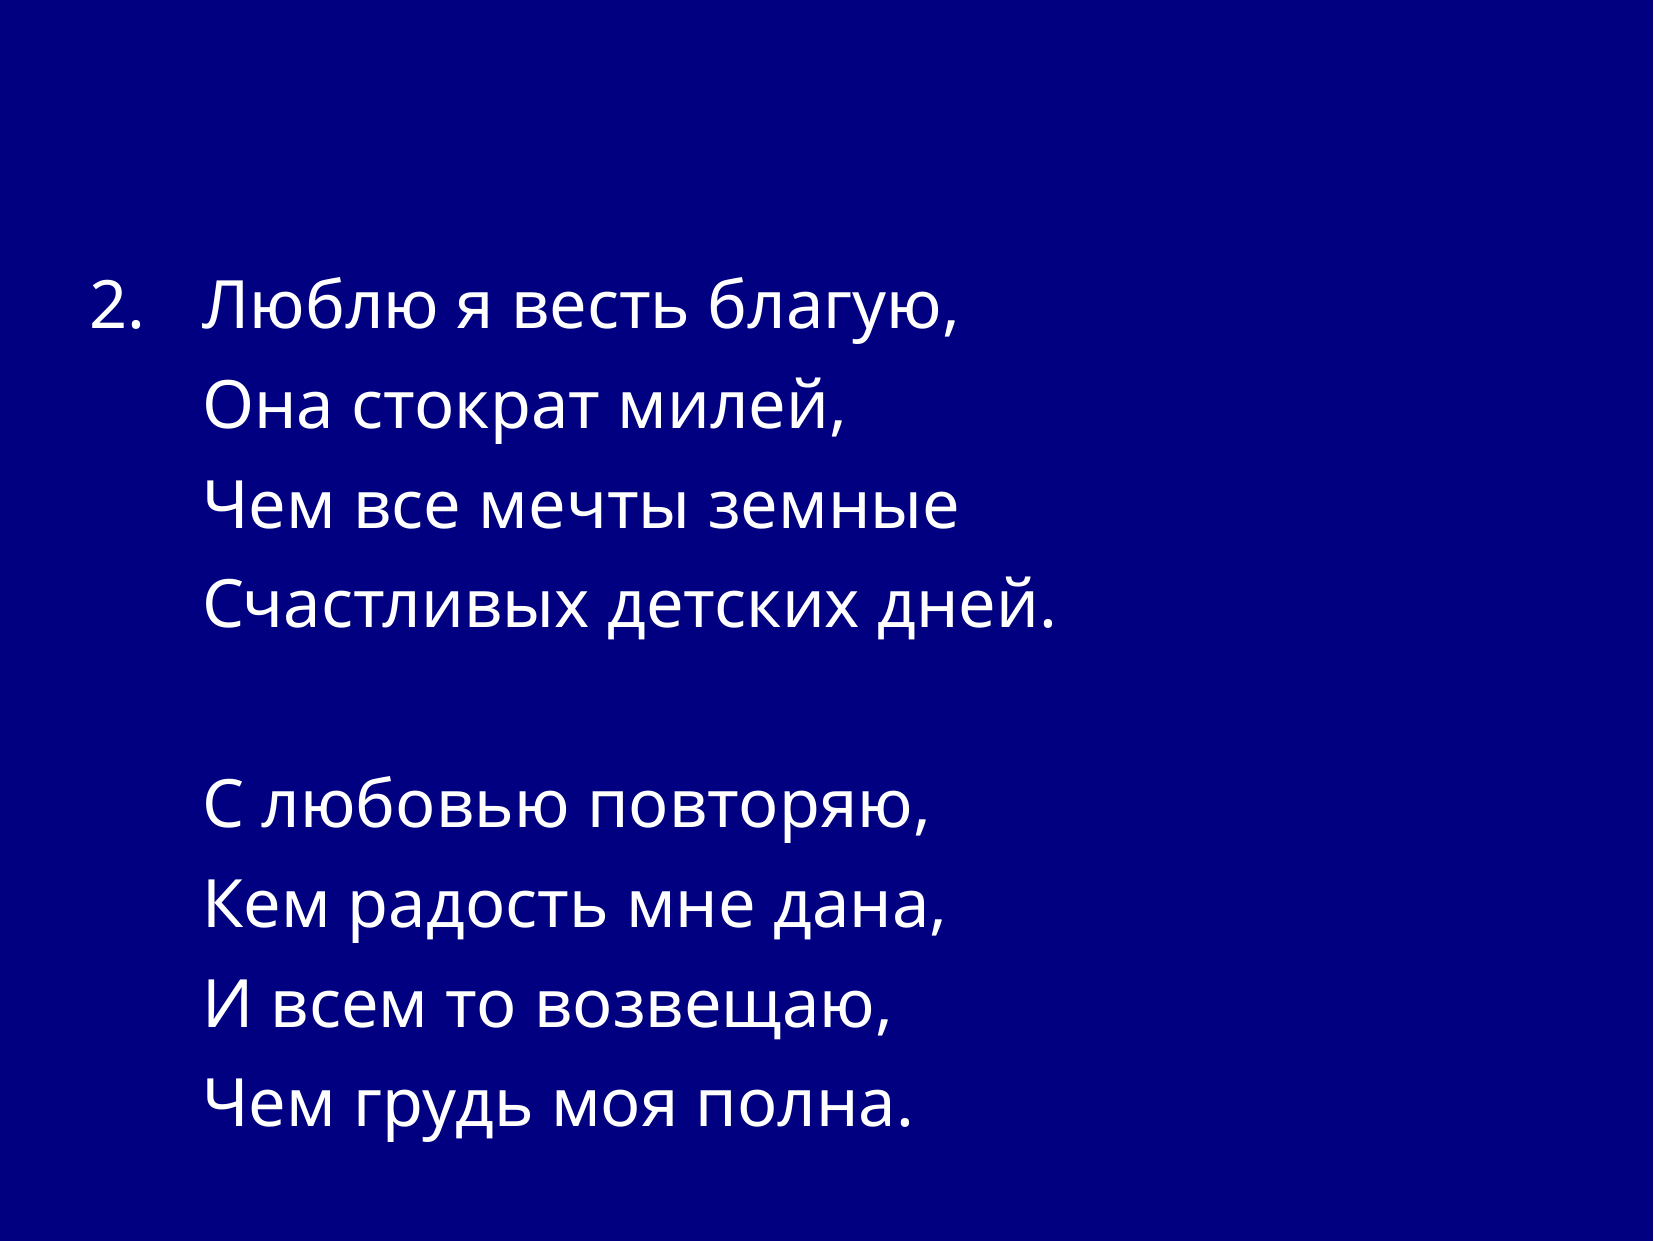

2.	Люблю я весть благую,
	Она стократ милей,
	Чем все мечты земные
	Счастливых детских дней.
	С любовью повторяю,
	Кем радость мне дана,
	И всем то возвещаю,
	Чем грудь моя полна.